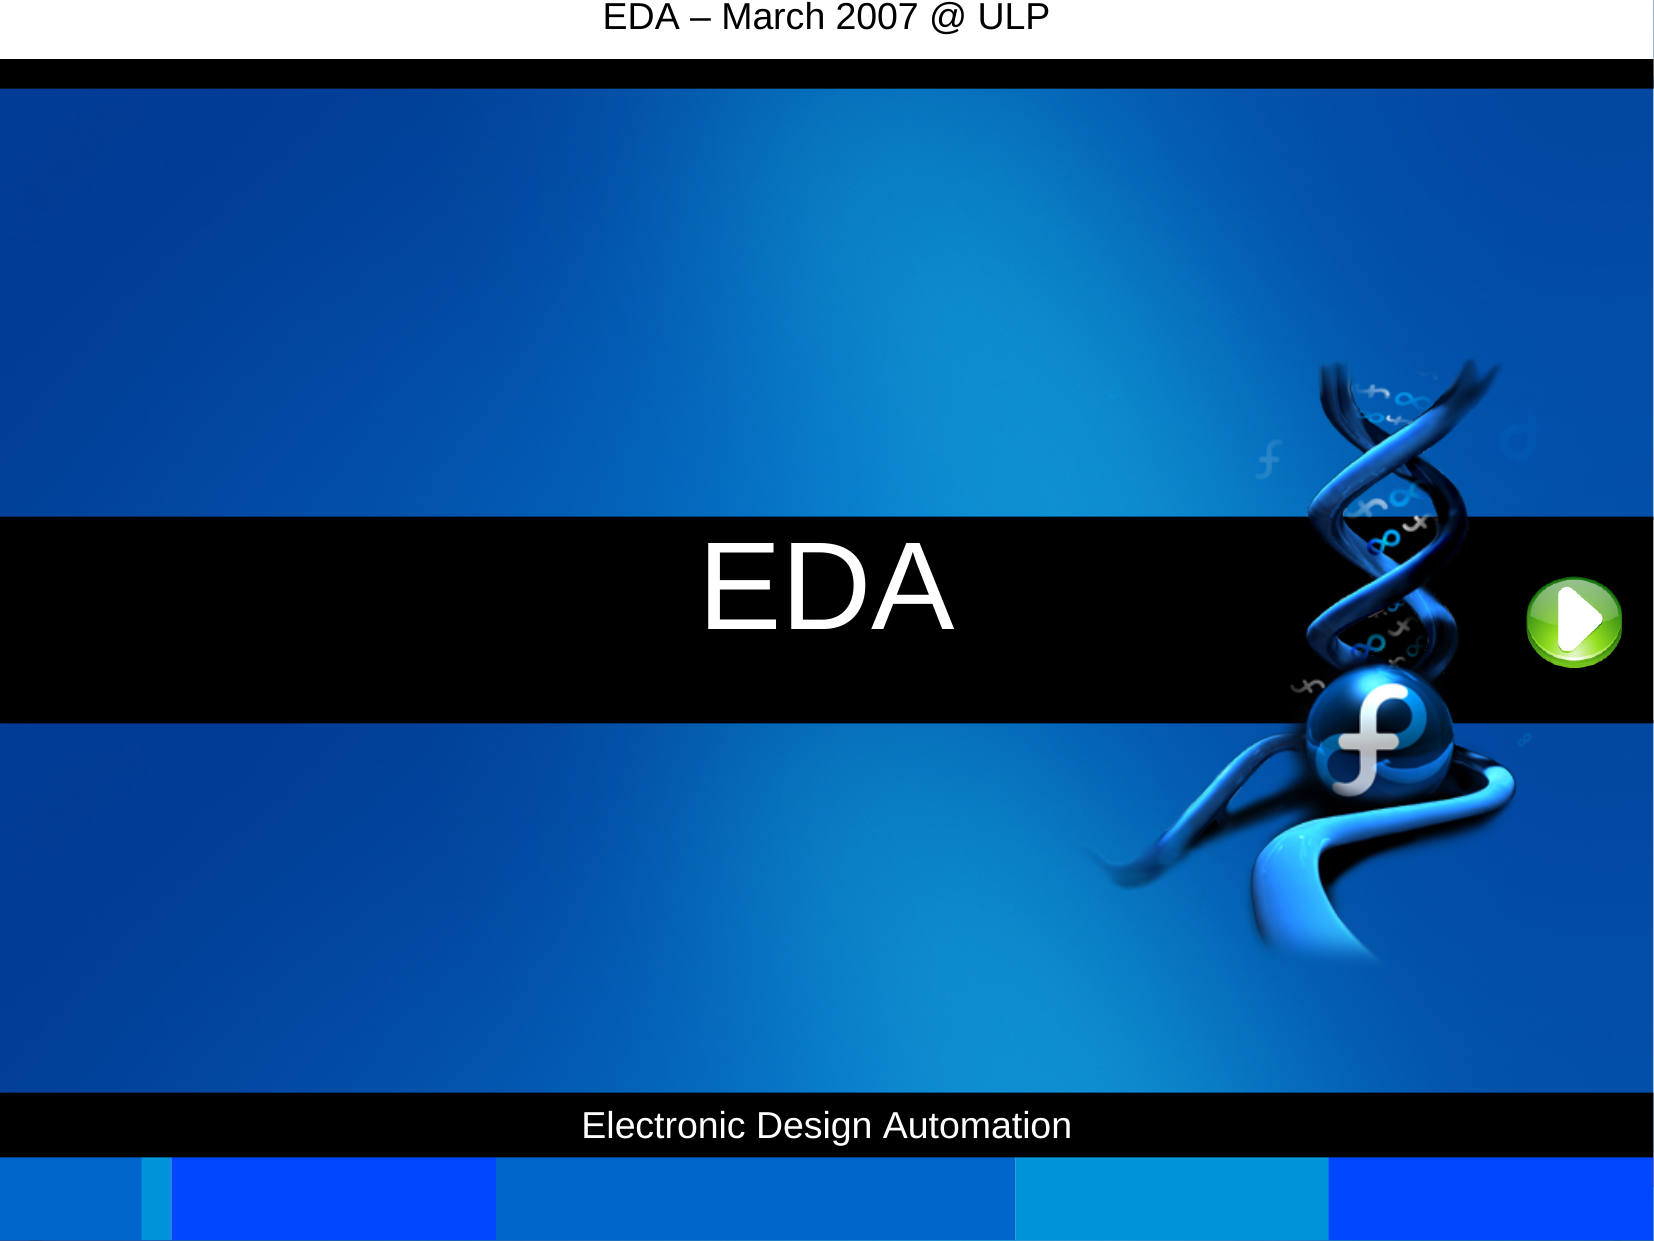

EDA – March 2007 @ ULP
EDA
Electronic Design Automation